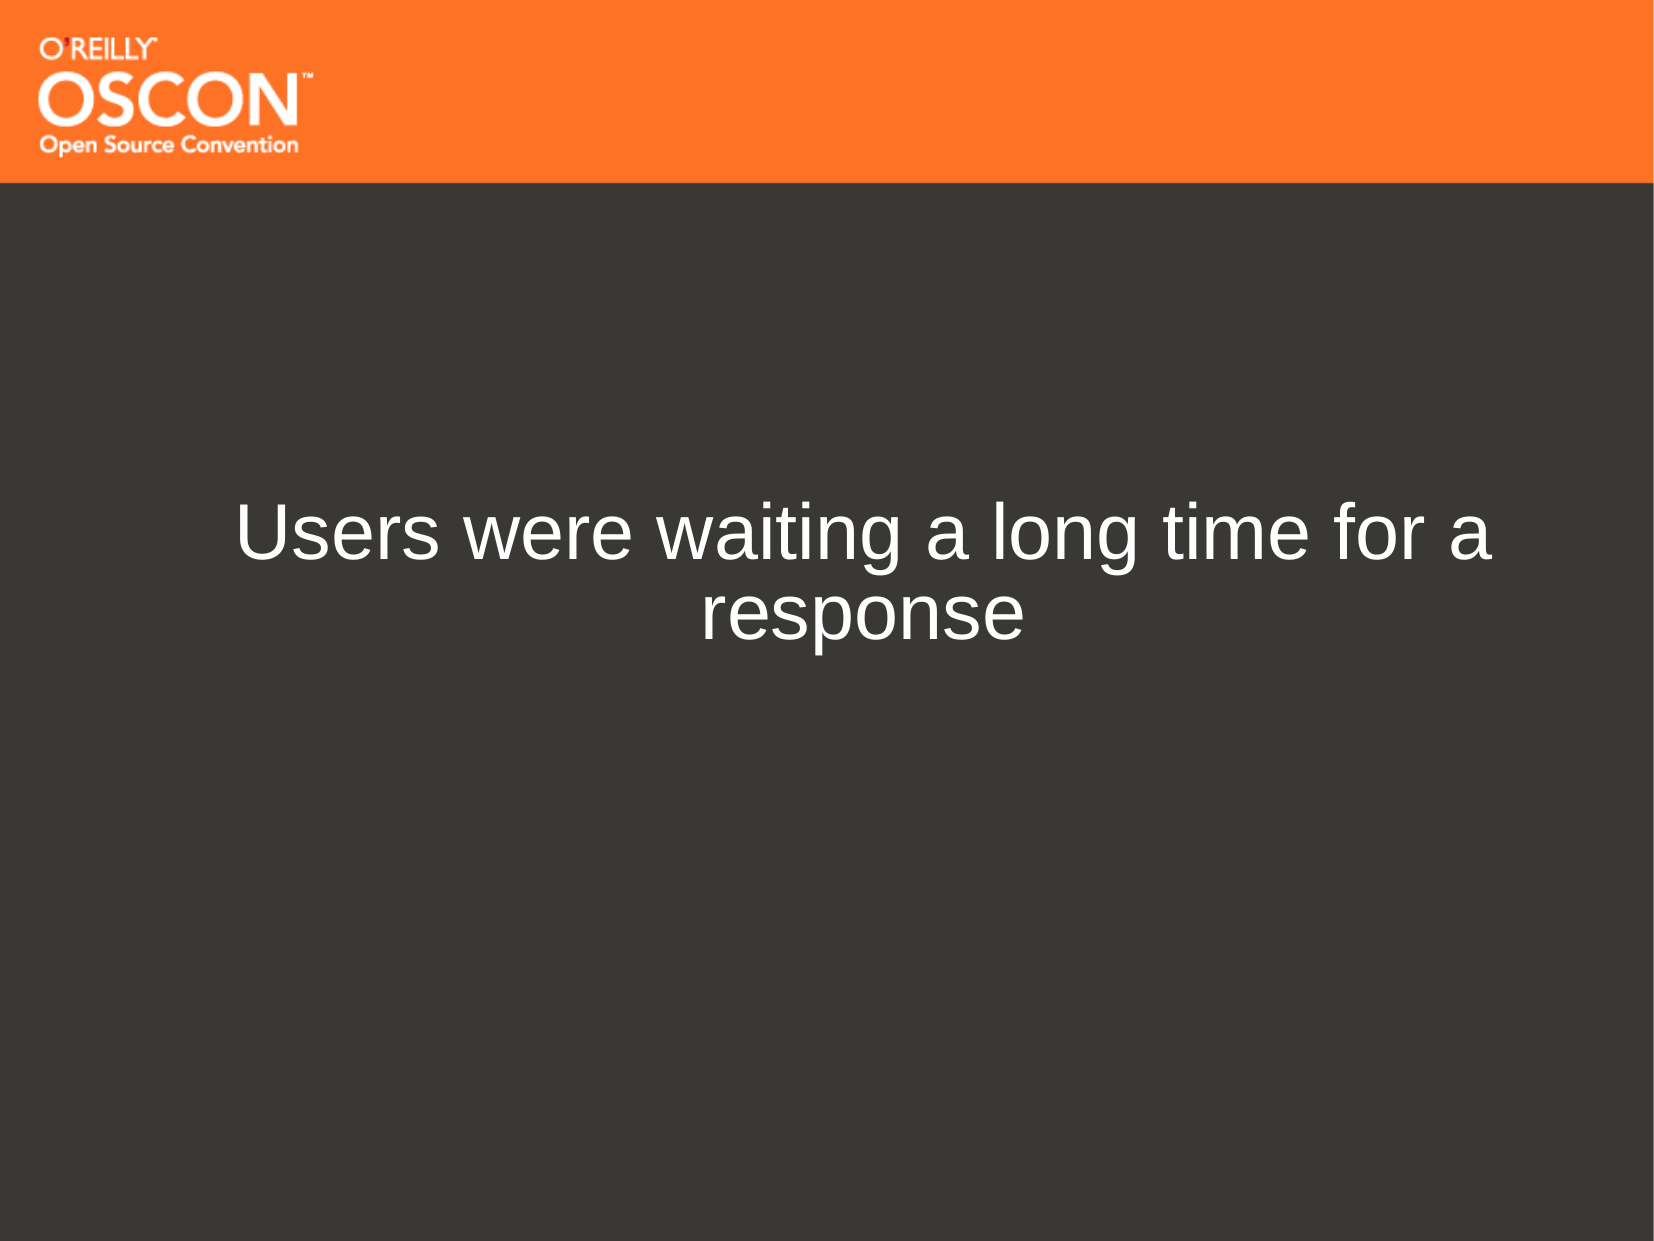

#
Users were waiting a long time for a response